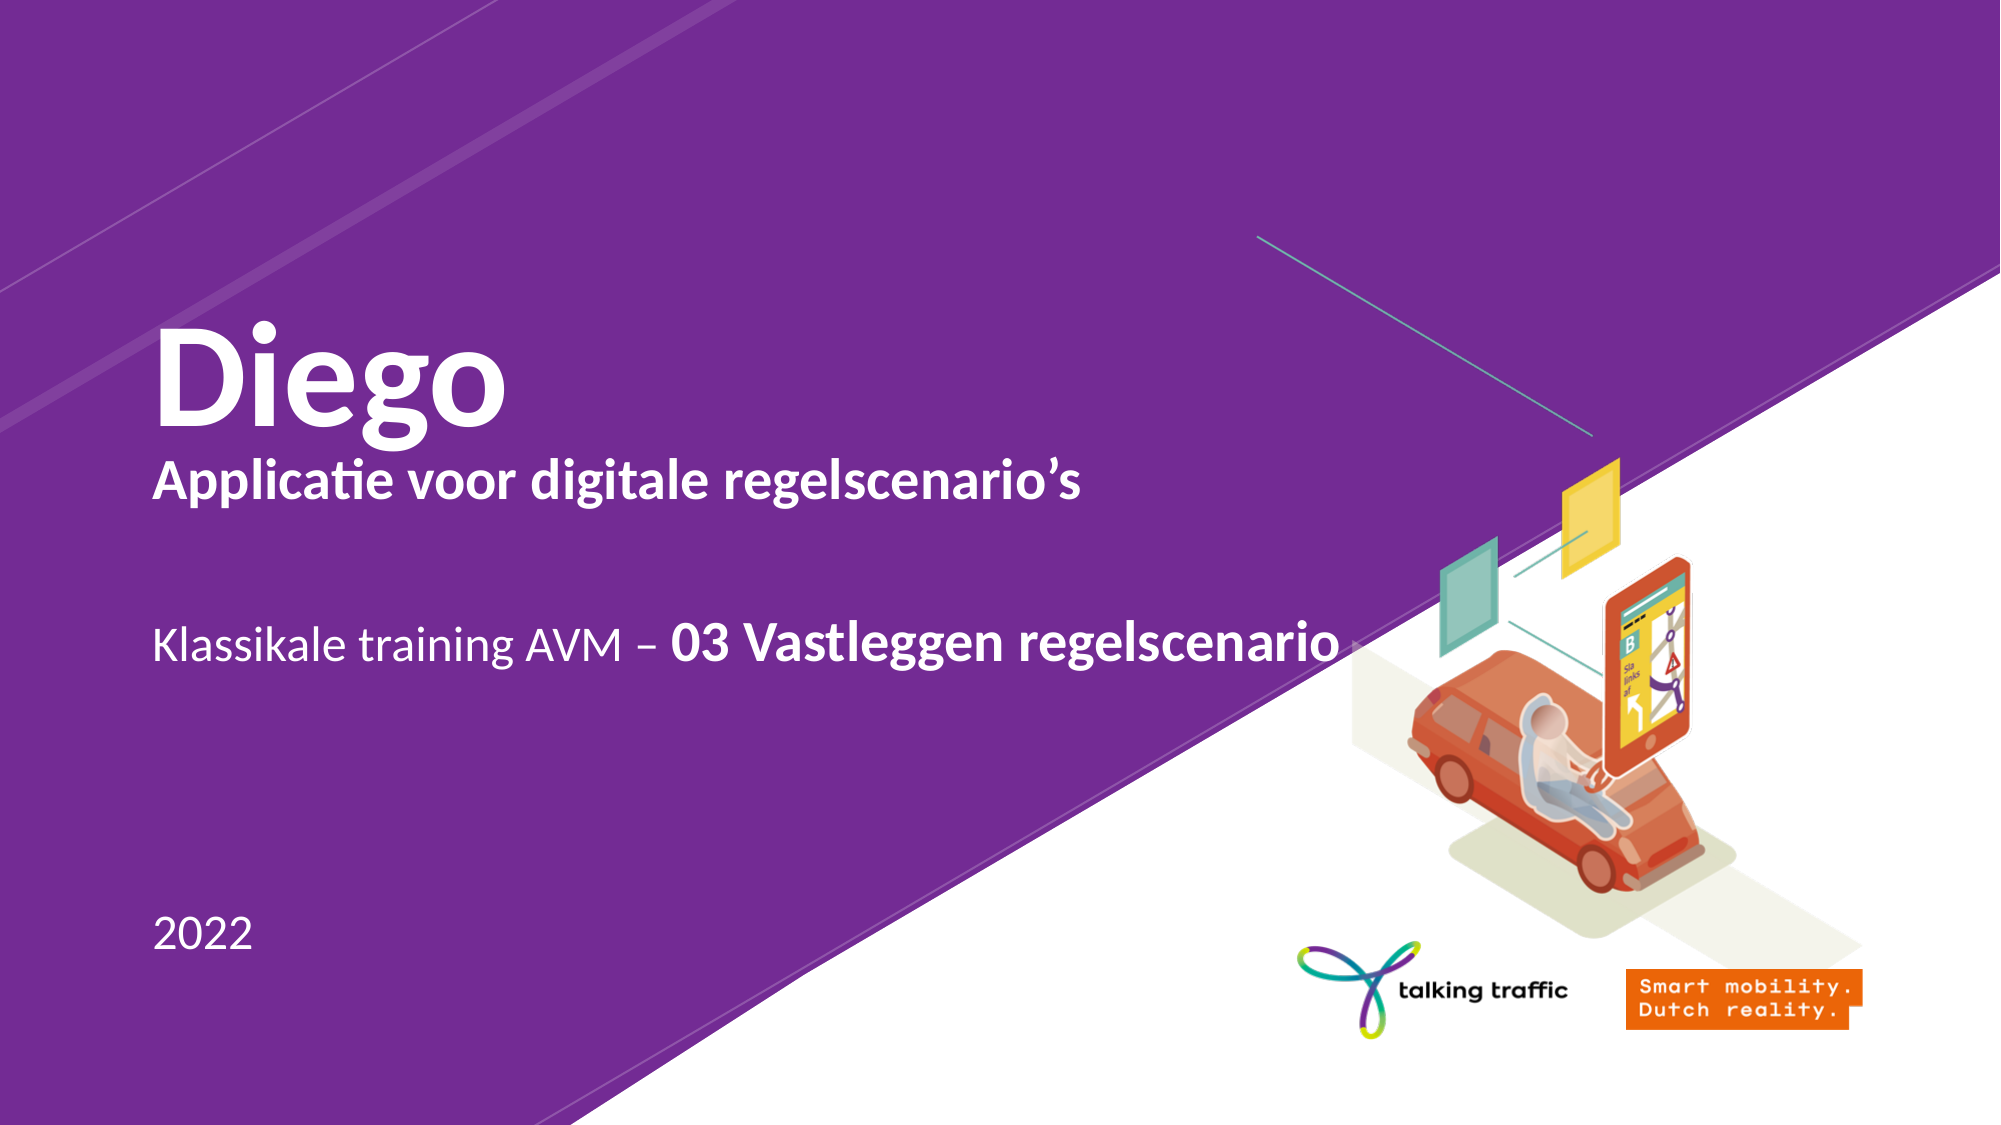

# Diego Applicatie voor digitale regelscenario’s
Klassikale training AVM – 03 Vastleggen regelscenario
2022